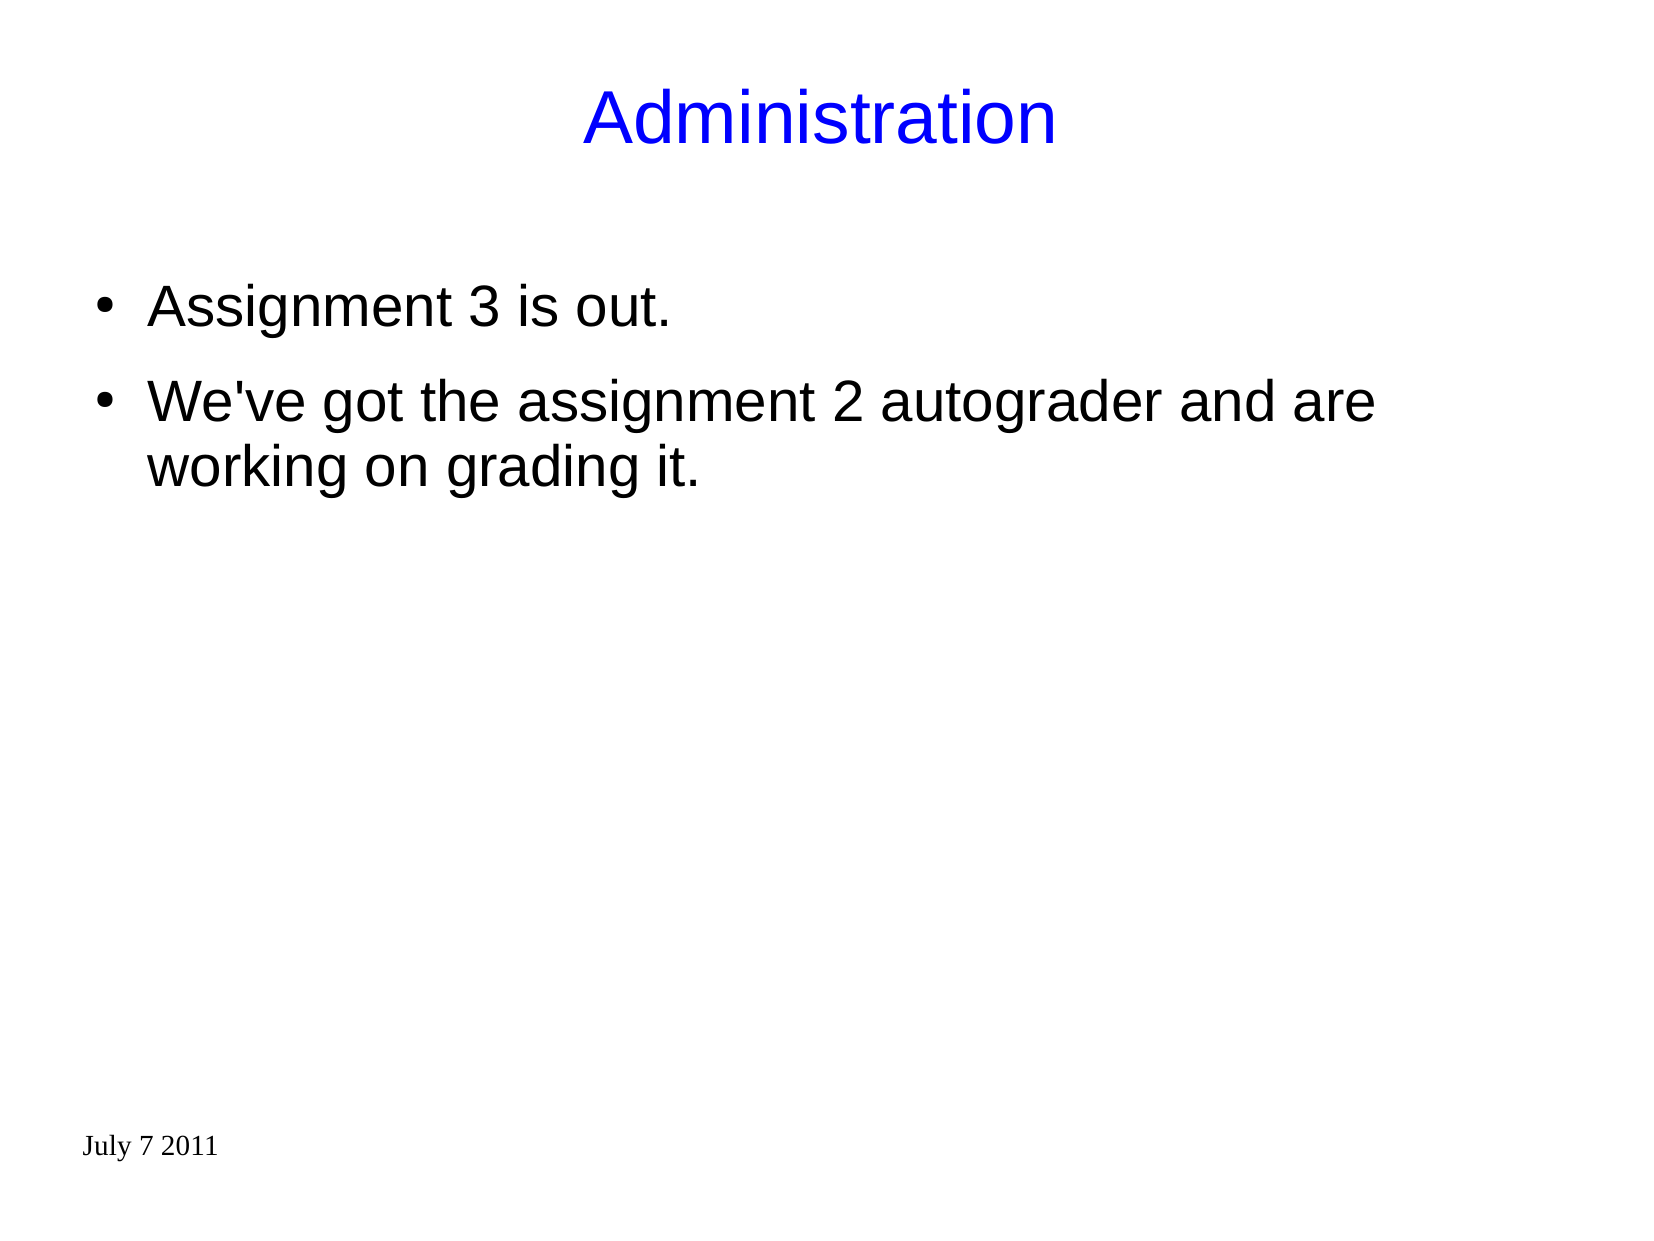

# Administration
Assignment 3 is out.
We've got the assignment 2 autograder and are working on grading it.
July 7 2011